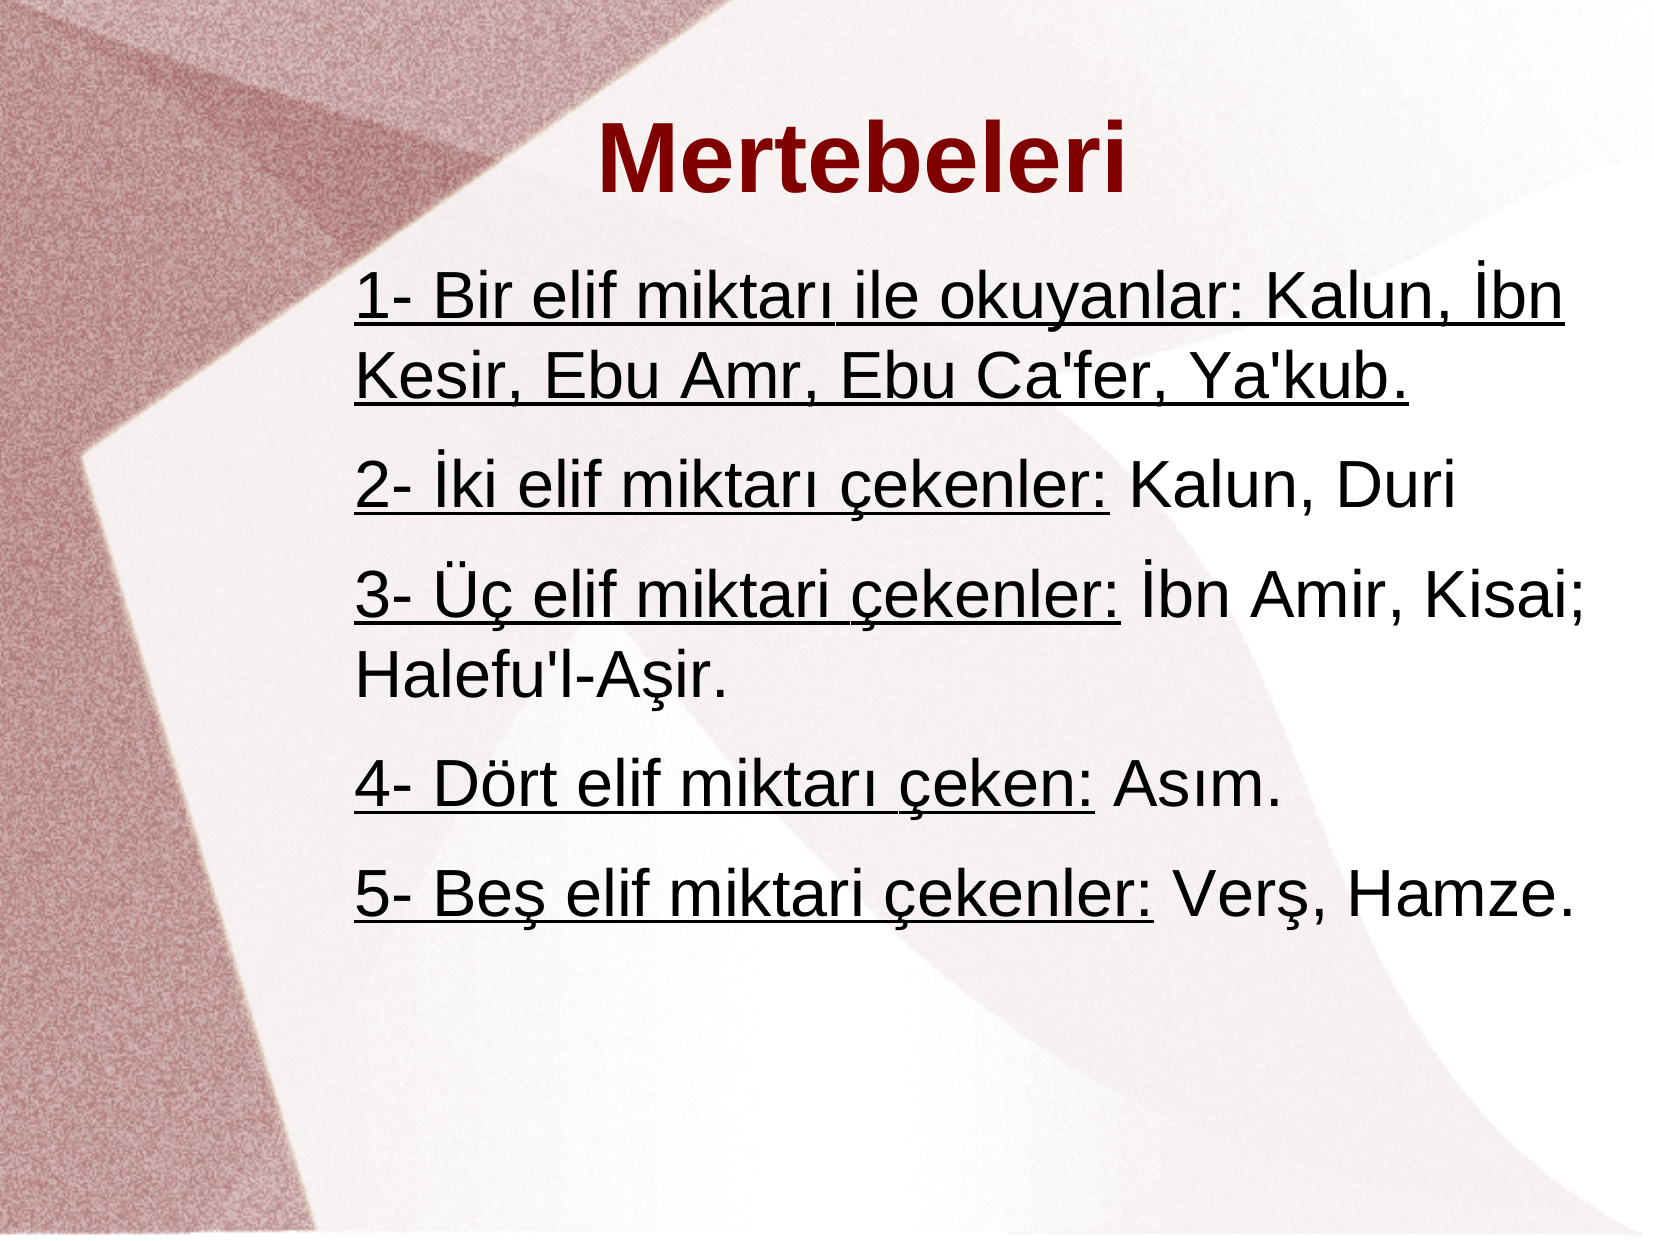

# Mertebeleri
1- Bir elif miktarı ile okuyanlar: Kalun, İbn Kesir, Ebu Amr, Ebu Ca'fer, Ya'kub.
2- İki elif miktarı çekenler: Kalun, Duri
3- Üç elif miktari çekenler: İbn Amir, Kisai; Halefu'l-Aşir.
4- Dört elif miktarı çeken: Asım.
5- Beş elif miktari çekenler: Verş, Hamze.